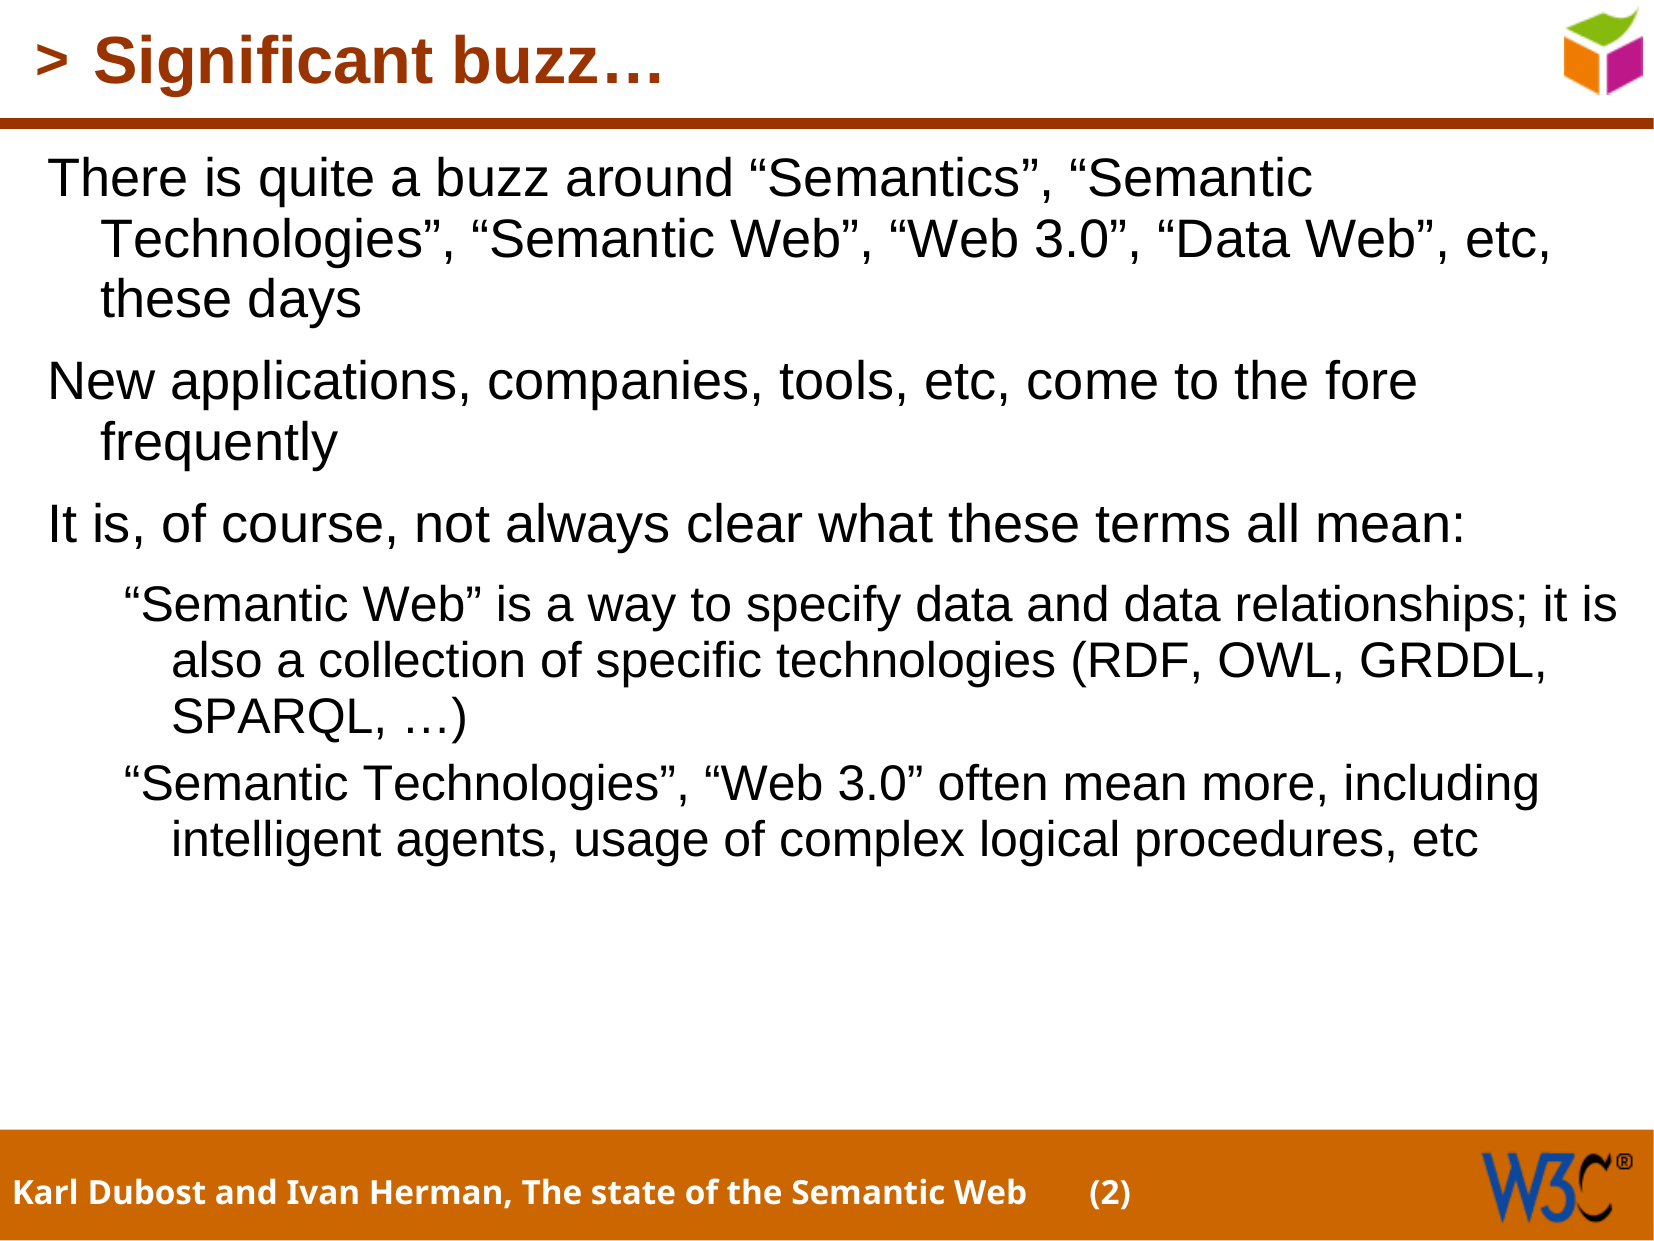

# Significant buzz…
There is quite a buzz around “Semantics”, “Semantic Technologies”, “Semantic Web”, “Web 3.0”, “Data Web”, etc, these days
New applications, companies, tools, etc, come to the fore frequently
It is, of course, not always clear what these terms all mean:
“Semantic Web” is a way to specify data and data relationships; it is also a collection of specific technologies (RDF, OWL, GRDDL, SPARQL, …)
“Semantic Technologies”, “Web 3.0” often mean more, including intelligent agents, usage of complex logical procedures, etc